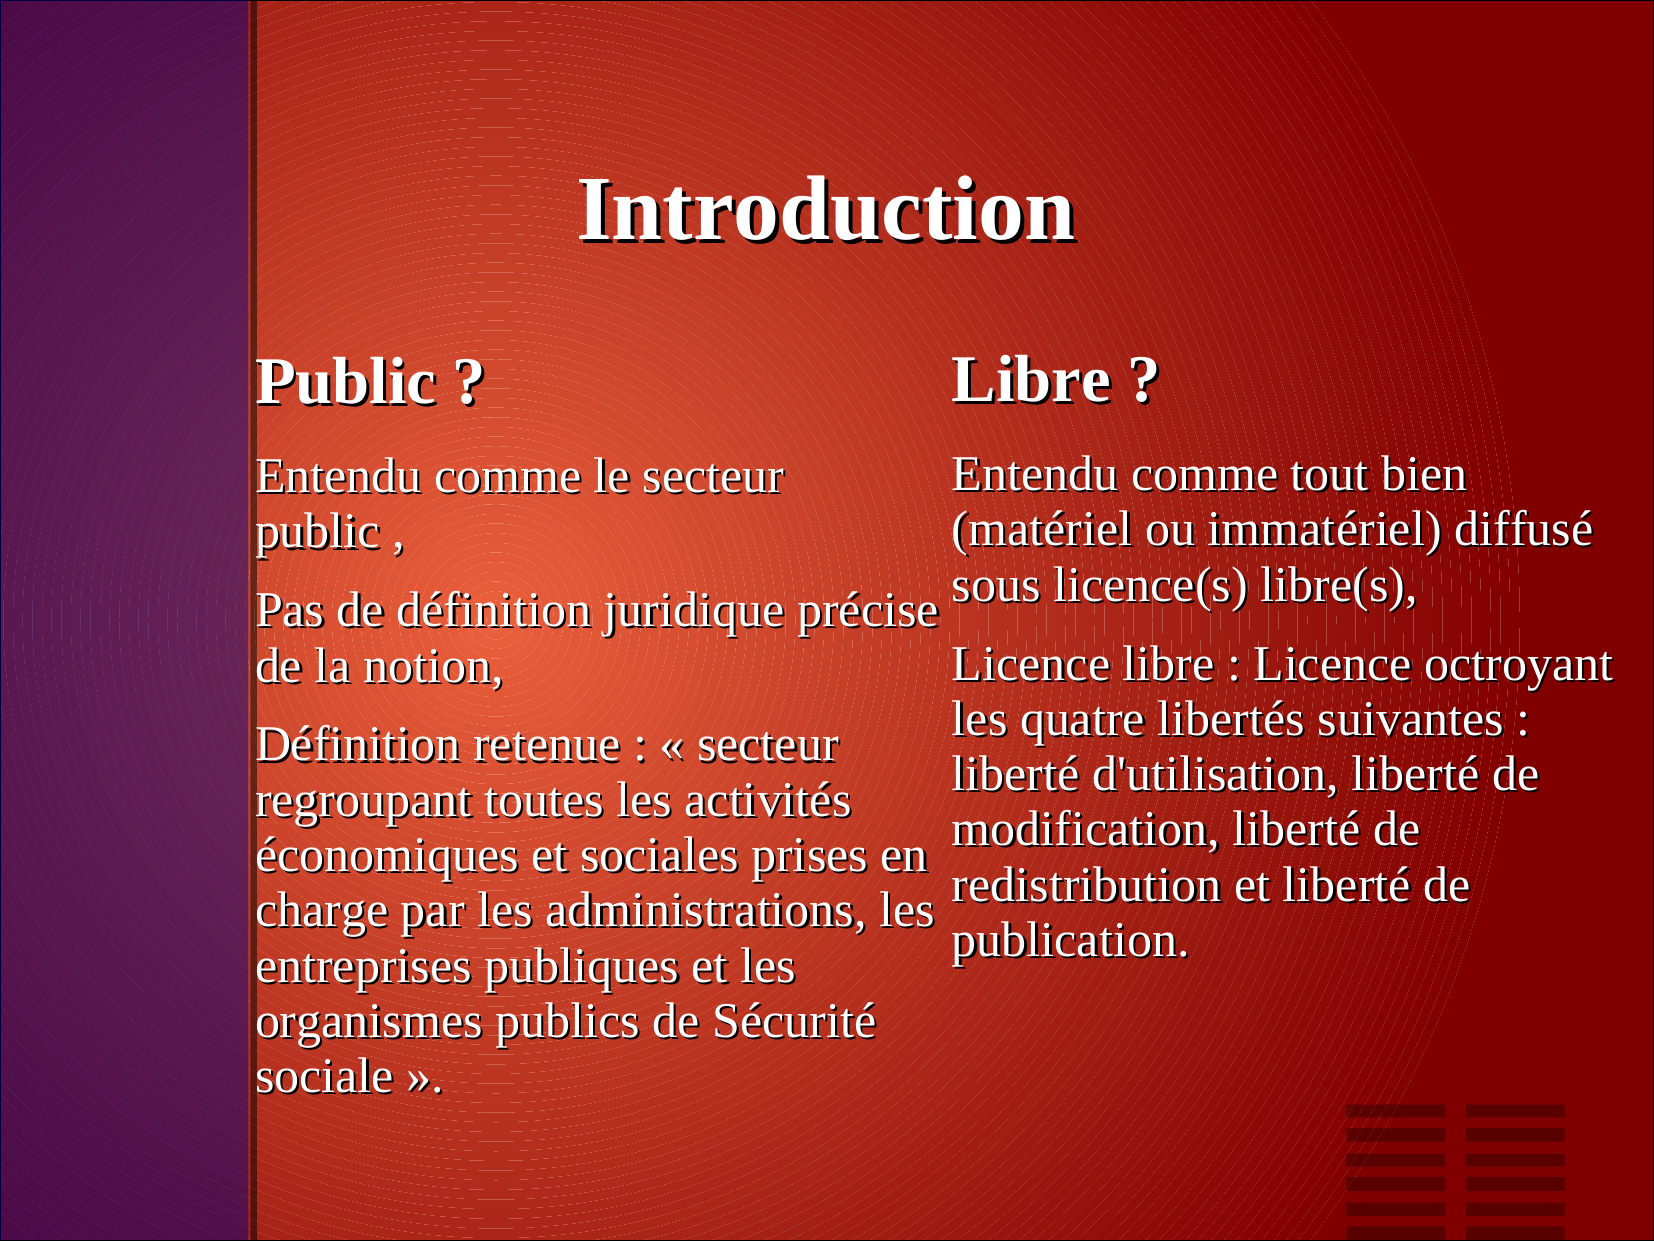

# Introduction
Libre ?
Entendu comme tout bien (matériel ou immatériel) diffusé sous licence(s) libre(s),
Licence libre : Licence octroyant les quatre libertés suivantes : liberté d'utilisation, liberté de modification, liberté de redistribution et liberté de publication.
Public ?
Entendu comme le secteur public ,
Pas de définition juridique précise de la notion,
Définition retenue : « secteur regroupant toutes les activités économiques et sociales prises en charge par les administrations, les entreprises publiques et les organismes publics de Sécurité sociale ».